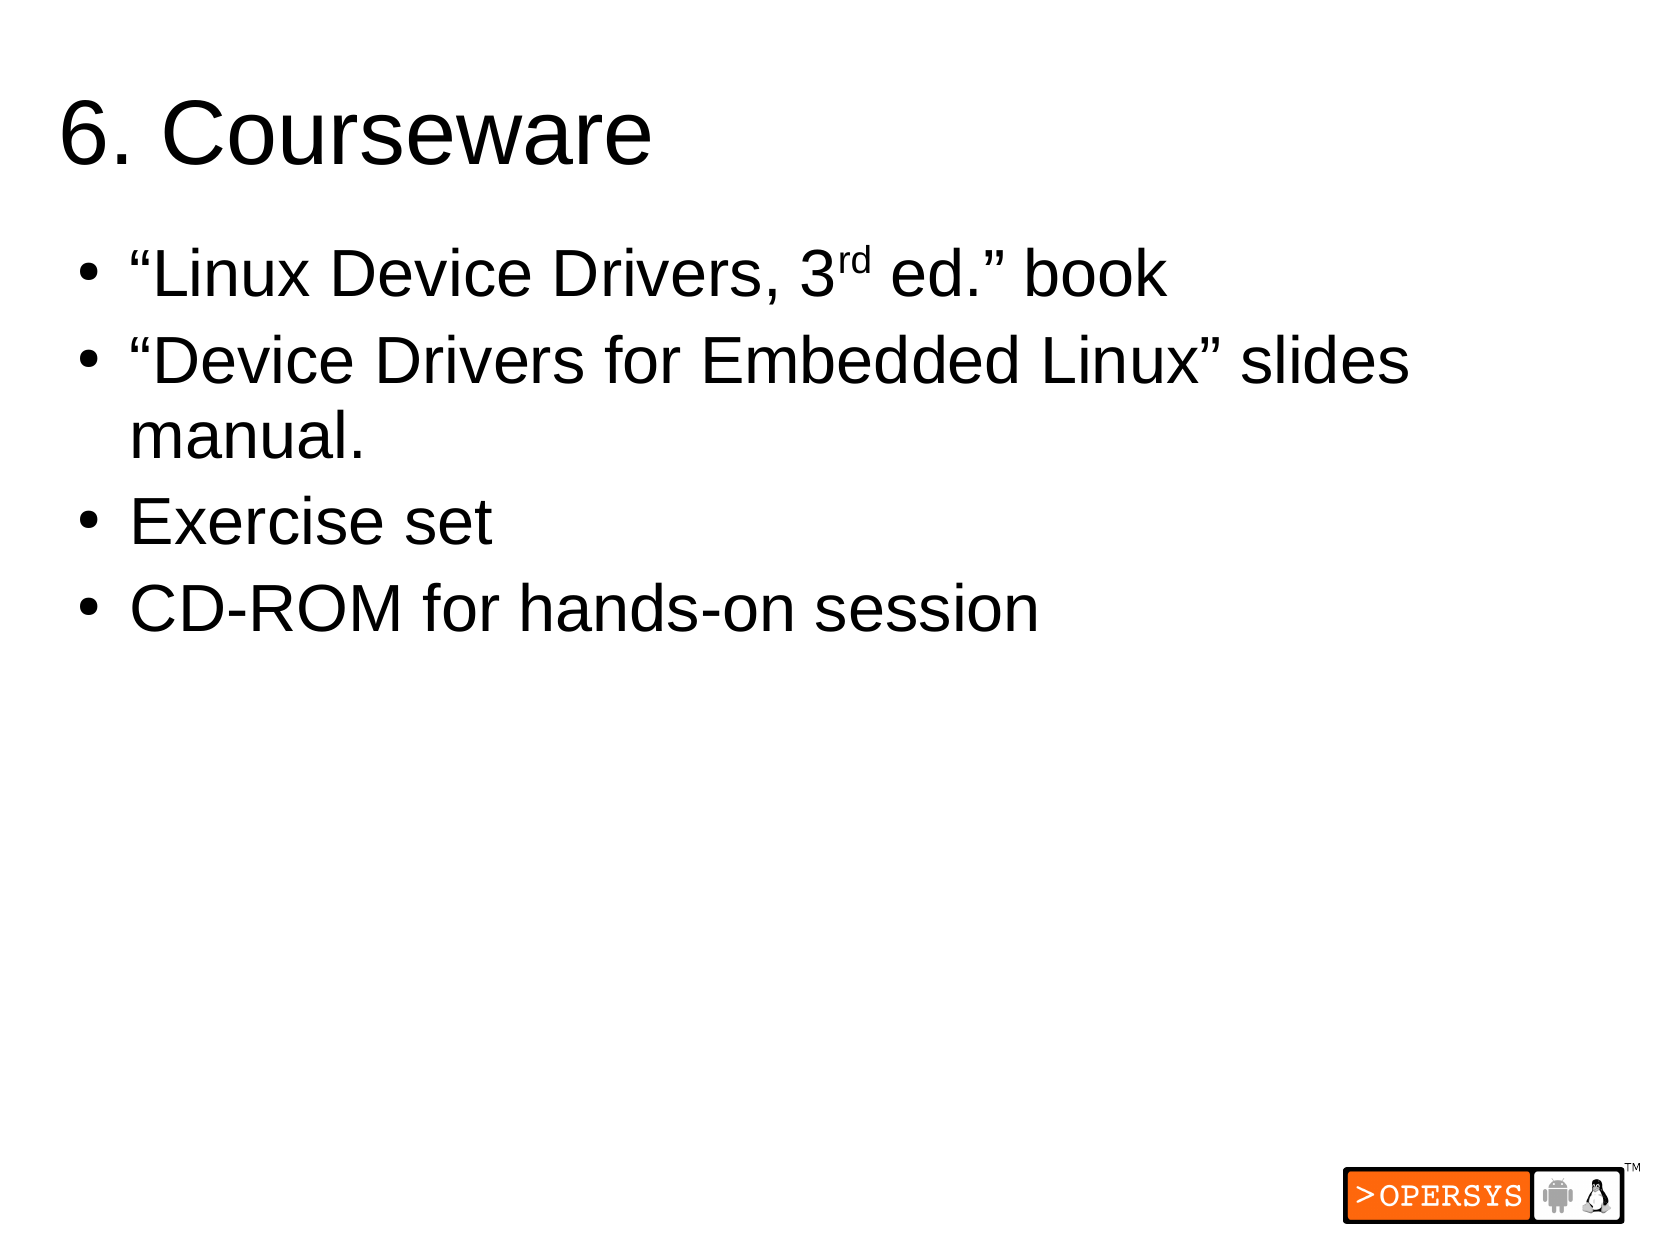

# 6. Courseware
“Linux Device Drivers, 3rd ed.” book
“Device Drivers for Embedded Linux” slides manual.
Exercise set
CD-ROM for hands-on session